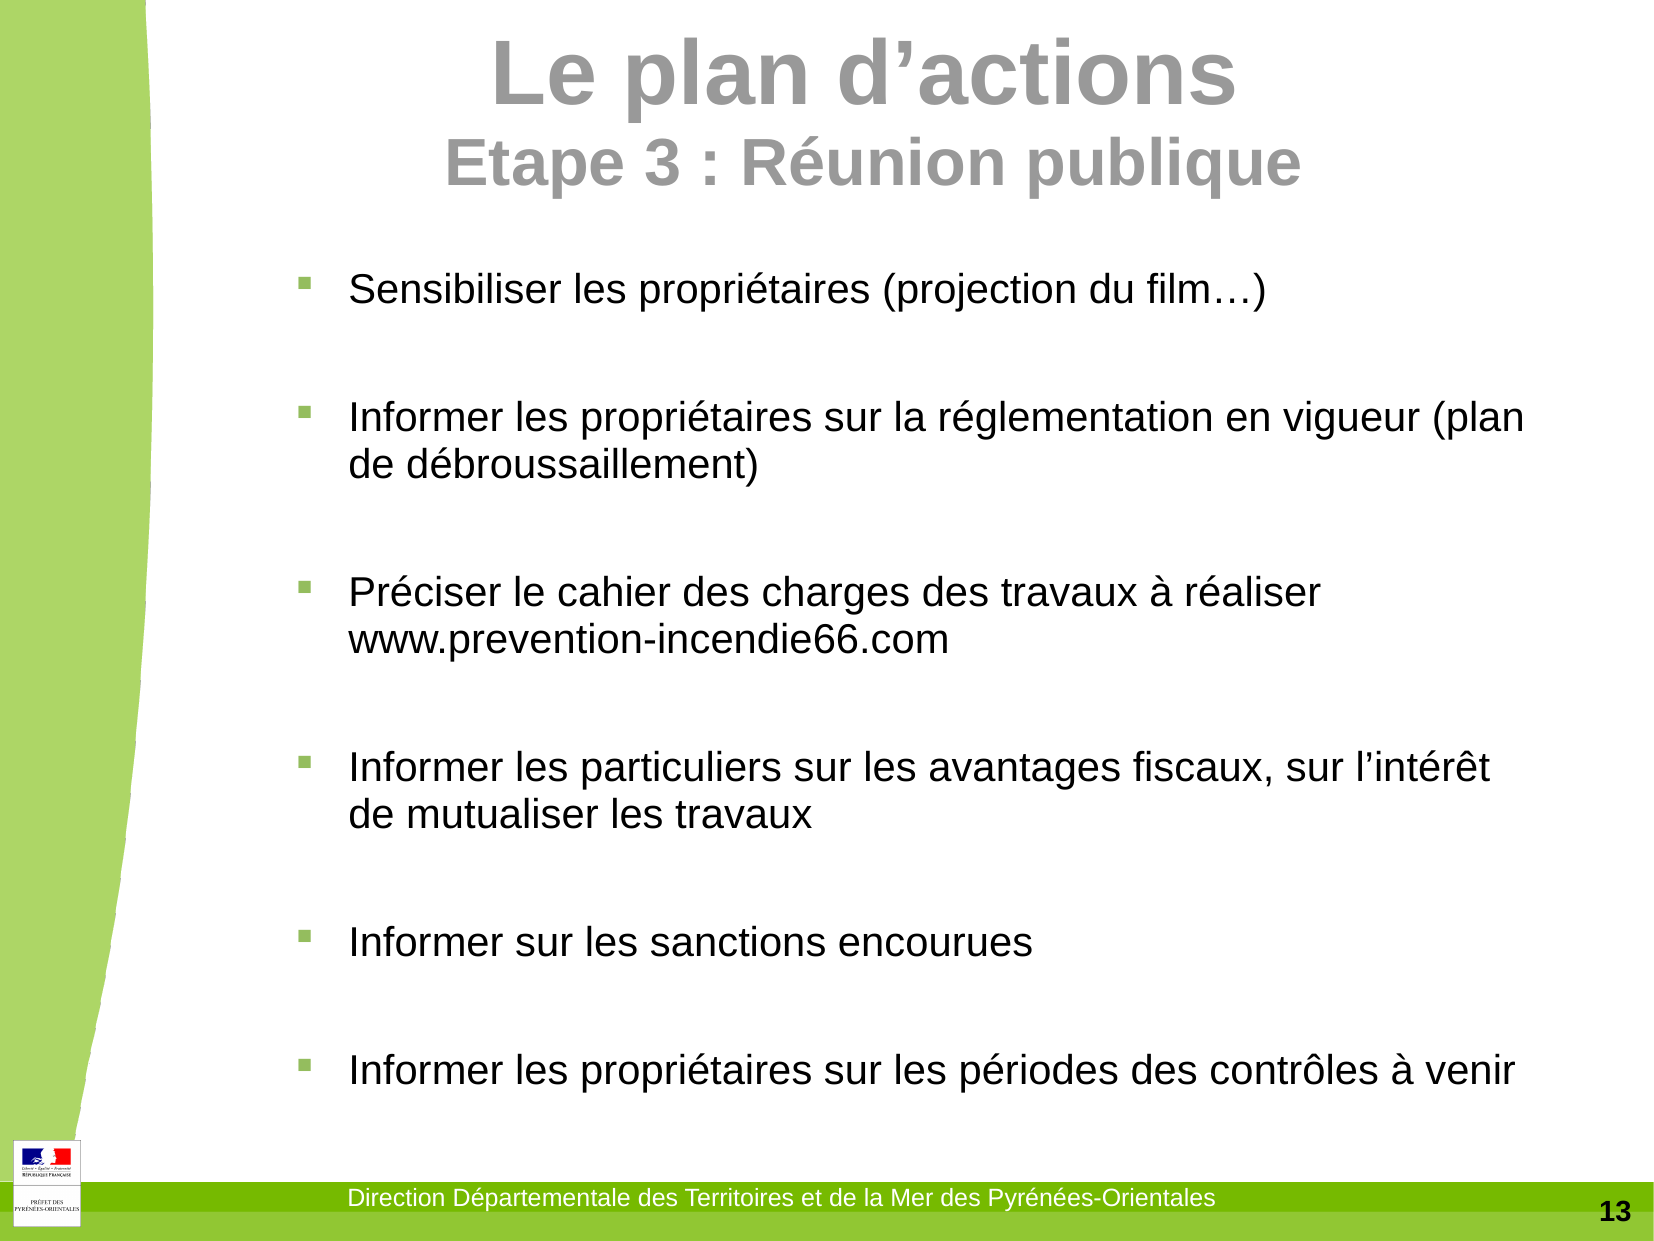

# Le plan d’actions Etape 3 : Réunion publique
Sensibiliser les propriétaires (projection du film…)
Informer les propriétaires sur la réglementation en vigueur (plan de débroussaillement)
Préciser le cahier des charges des travaux à réaliser www.prevention-incendie66.com
Informer les particuliers sur les avantages fiscaux, sur l’intérêt de mutualiser les travaux
Informer sur les sanctions encourues
Informer les propriétaires sur les périodes des contrôles à venir
Direction Départementale des Territoires et de la Mer des Pyrénées-Orientales
13